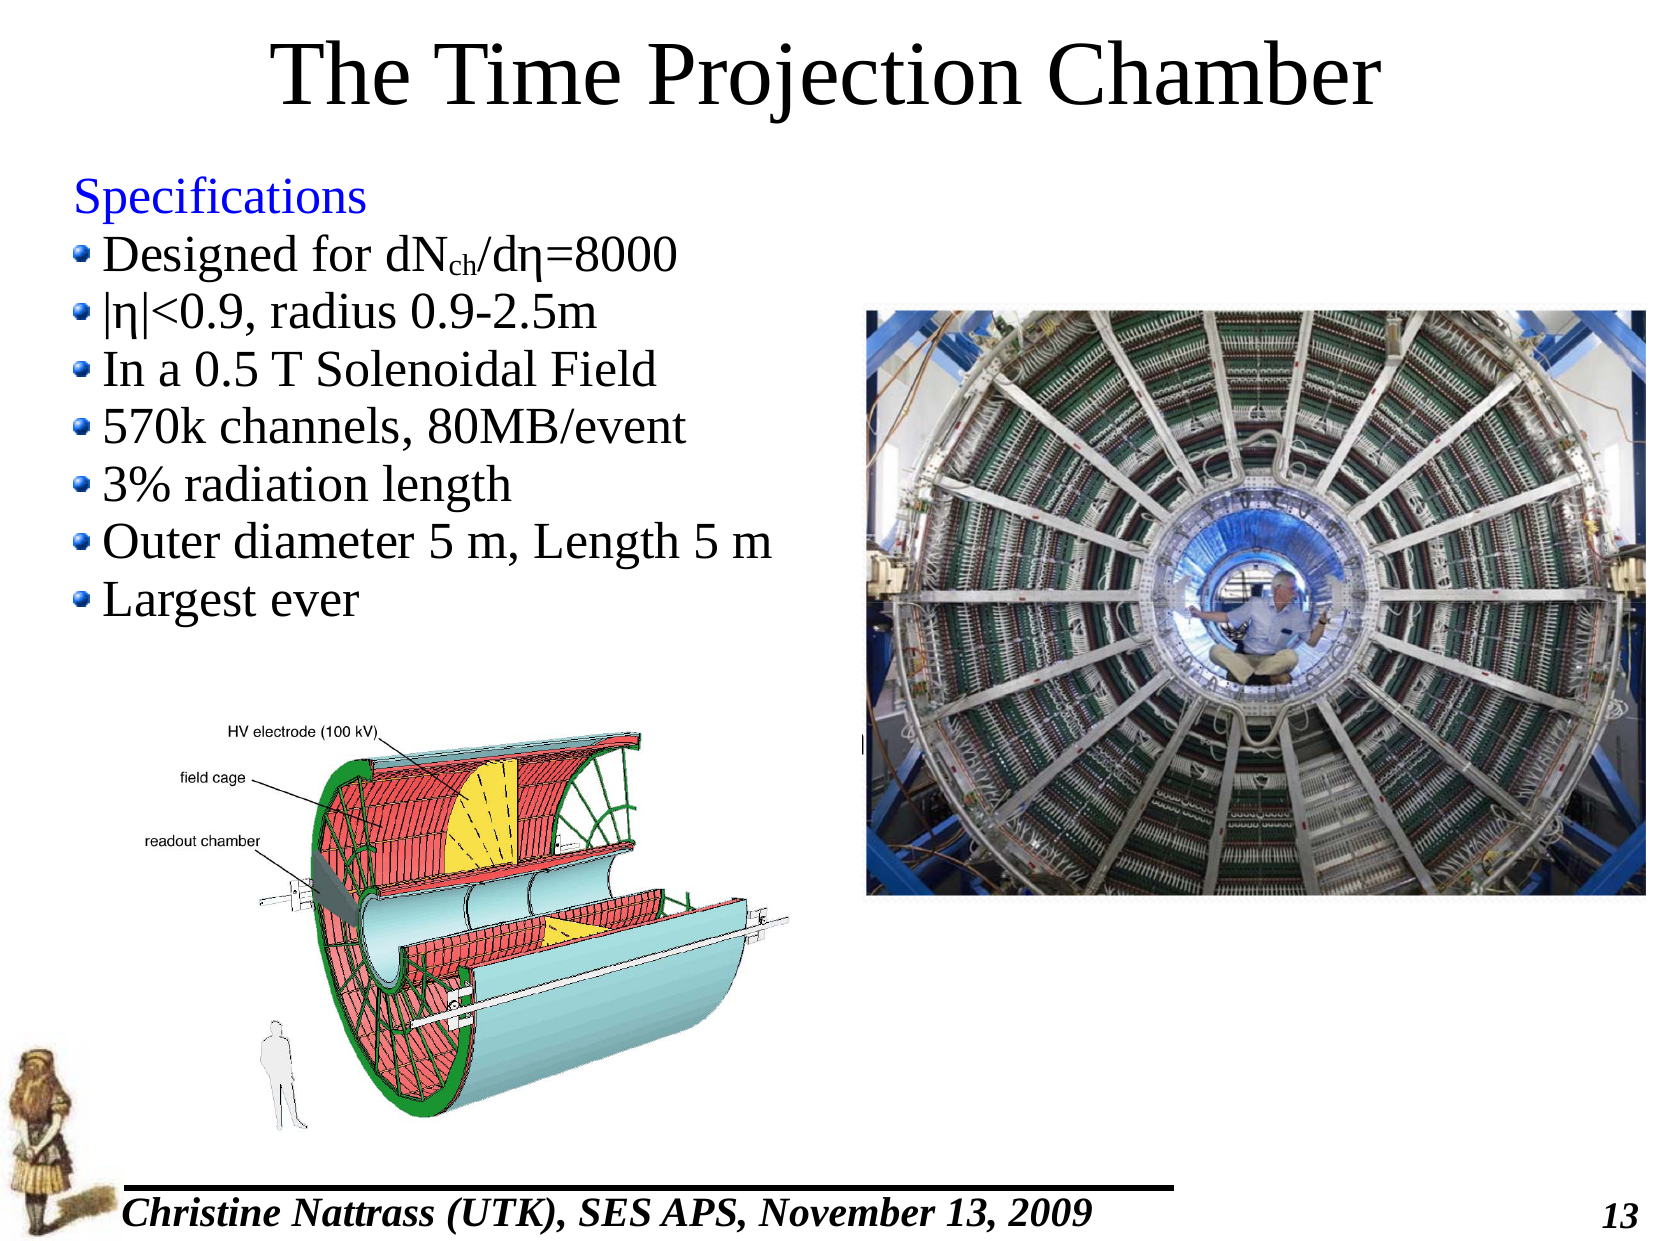

# The Time Projection Chamber
Specifications
 Designed for dNch/dη=8000
 |η|<0.9, radius 0.9-2.5m
 In a 0.5 T Solenoidal Field
 570k channels, 80MB/event
 3% radiation length
 Outer diameter 5 m, Length 5 m
 Largest ever